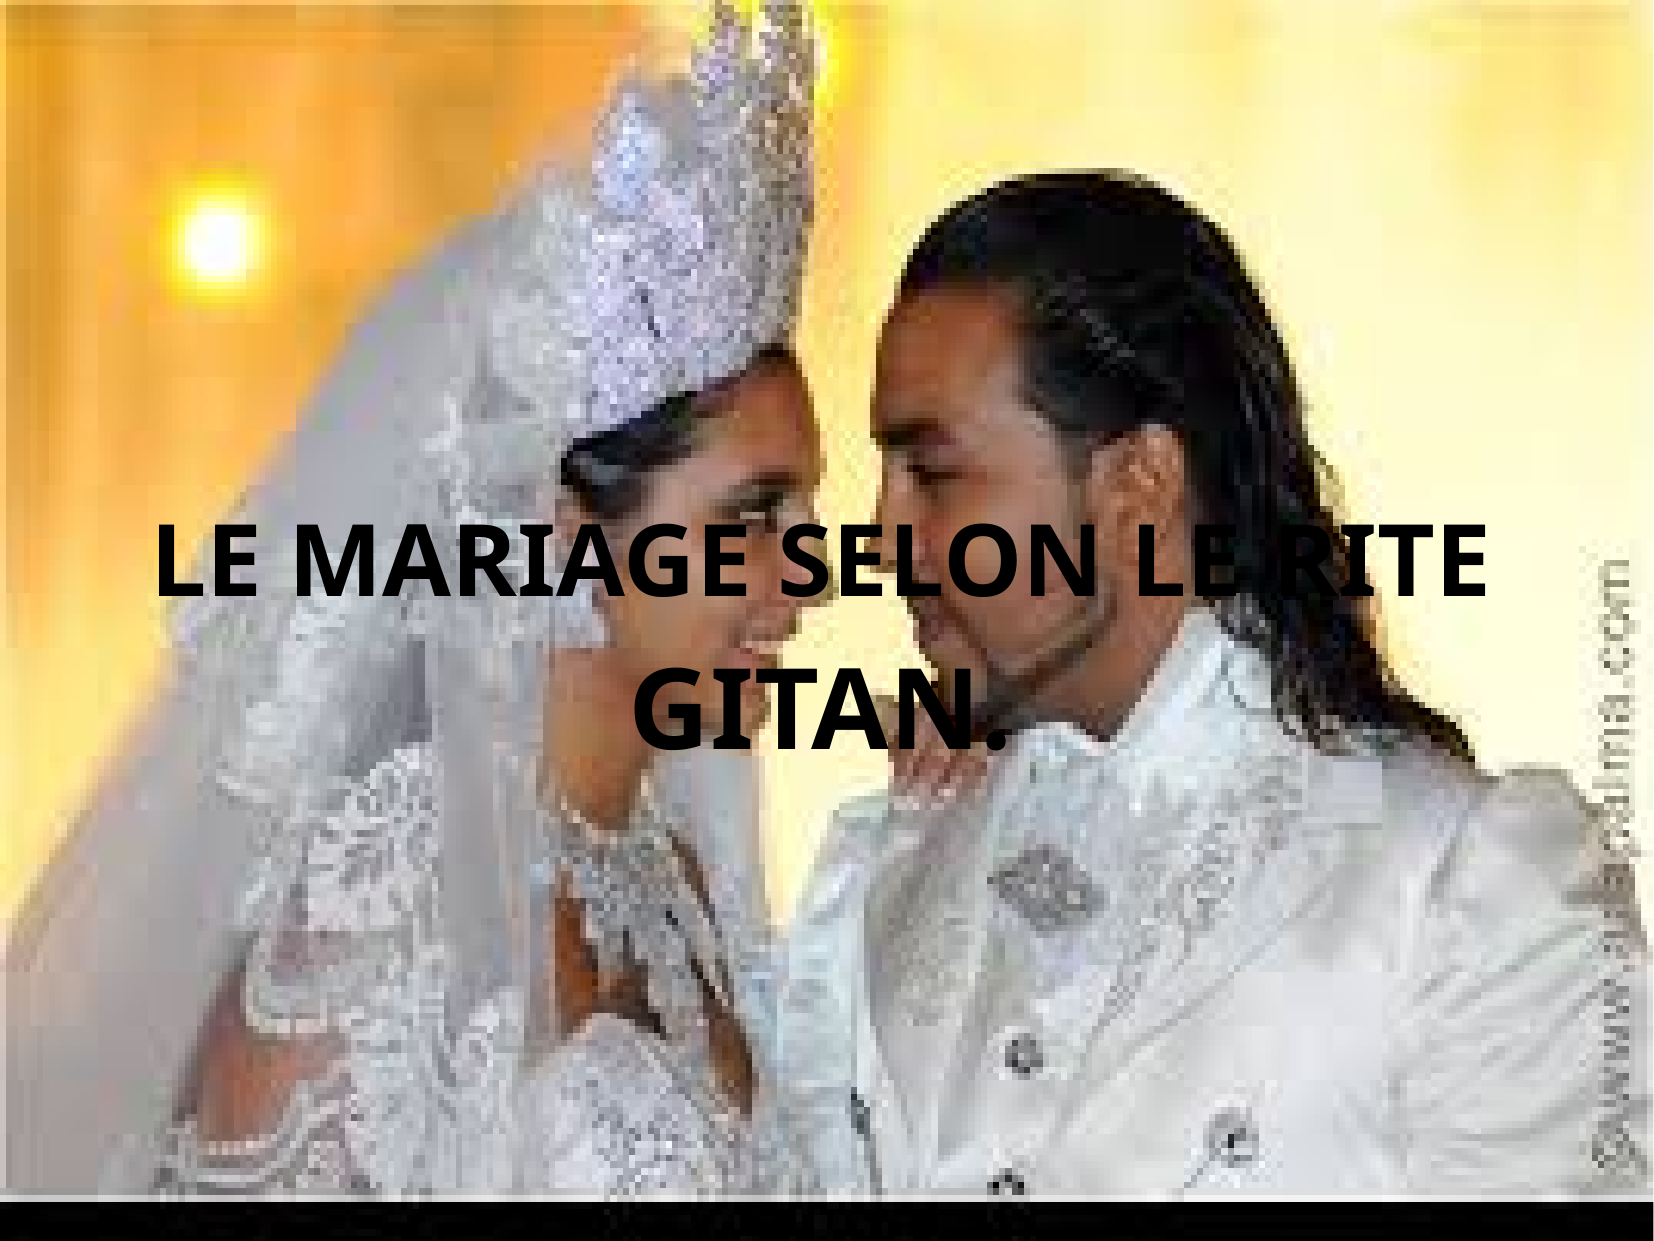

# LE MARIAGE SELON LE RITE GITAN.